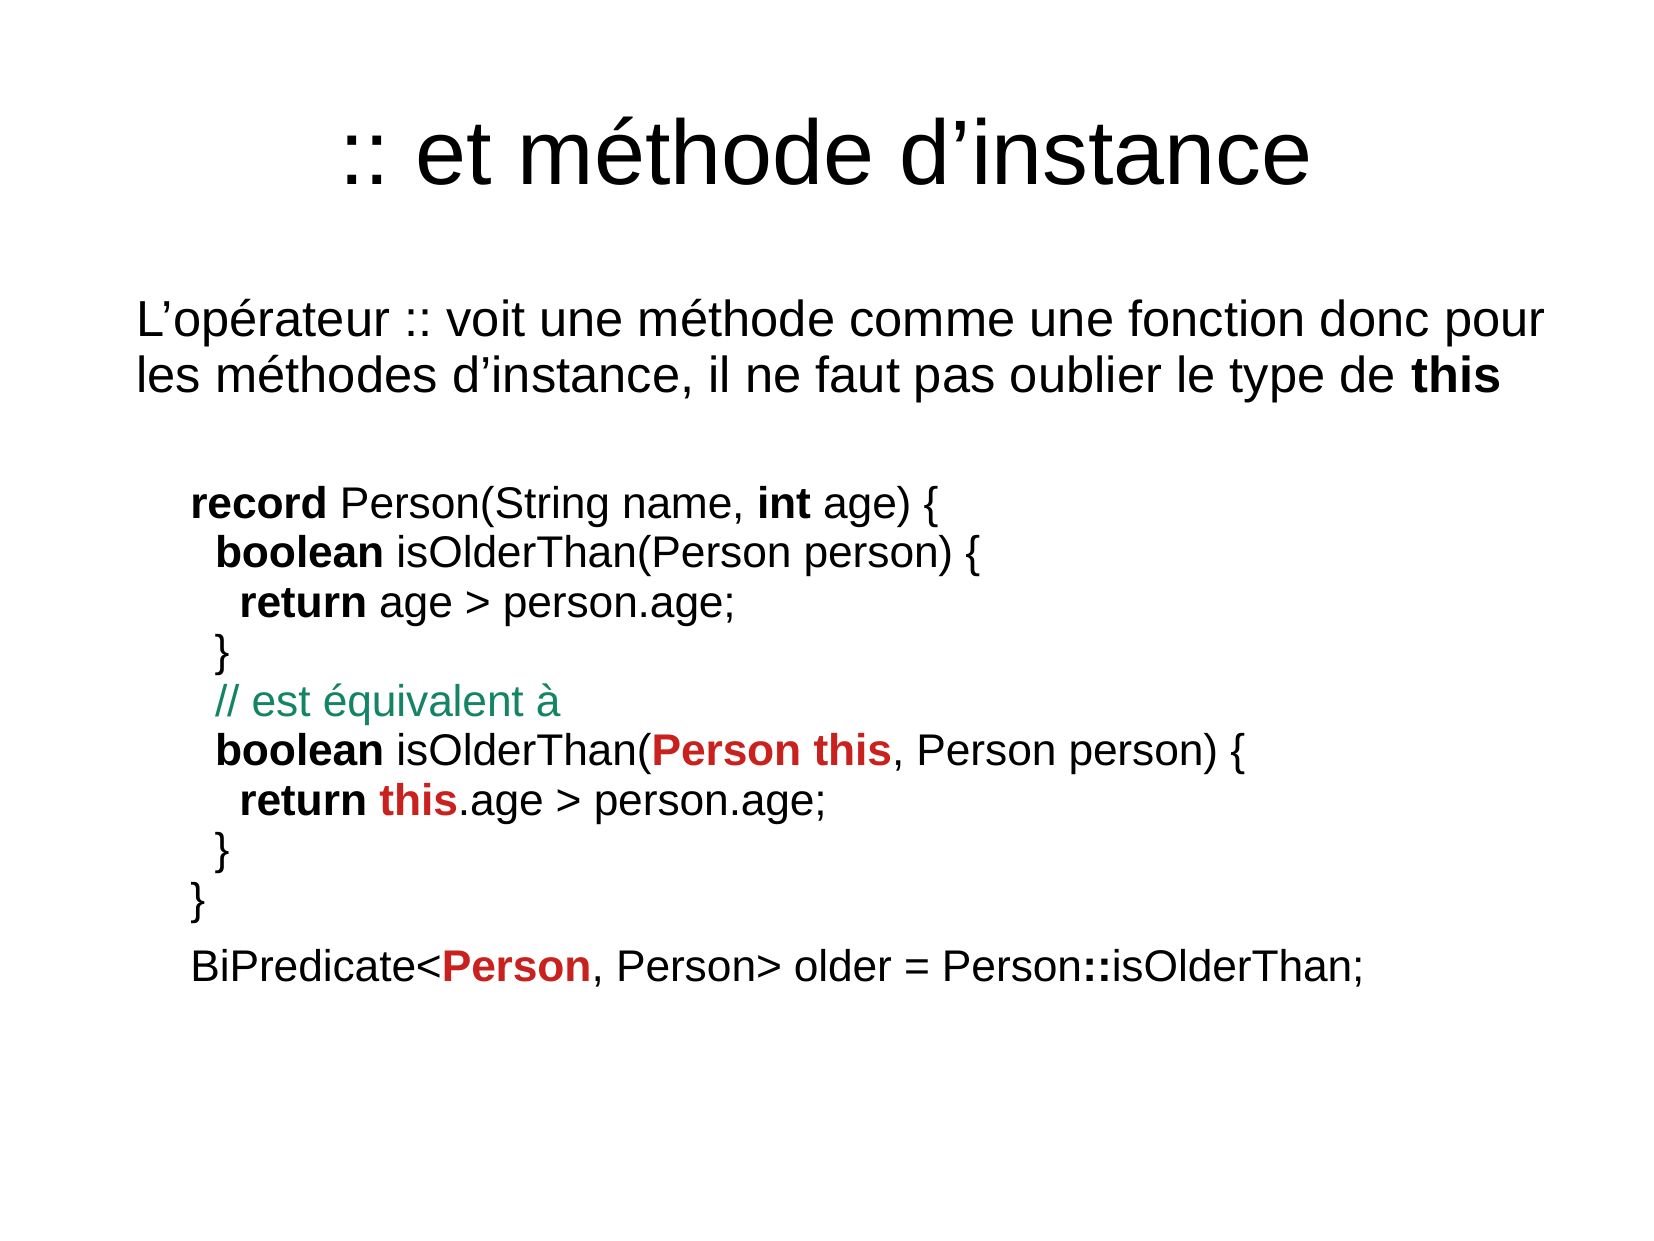

# :: et méthode d’instance
L’opérateur :: voit une méthode comme une fonction donc pour les méthodes d’instance, il ne faut pas oublier le type de this
record Person(String name, int age) {
 boolean isOlderThan(Person person) {
 return age > person.age;
 }
 // est équivalent à
 boolean isOlderThan(Person this, Person person) {
 return this.age > person.age;
 }
}
BiPredicate<Person, Person> older = Person::isOlderThan;